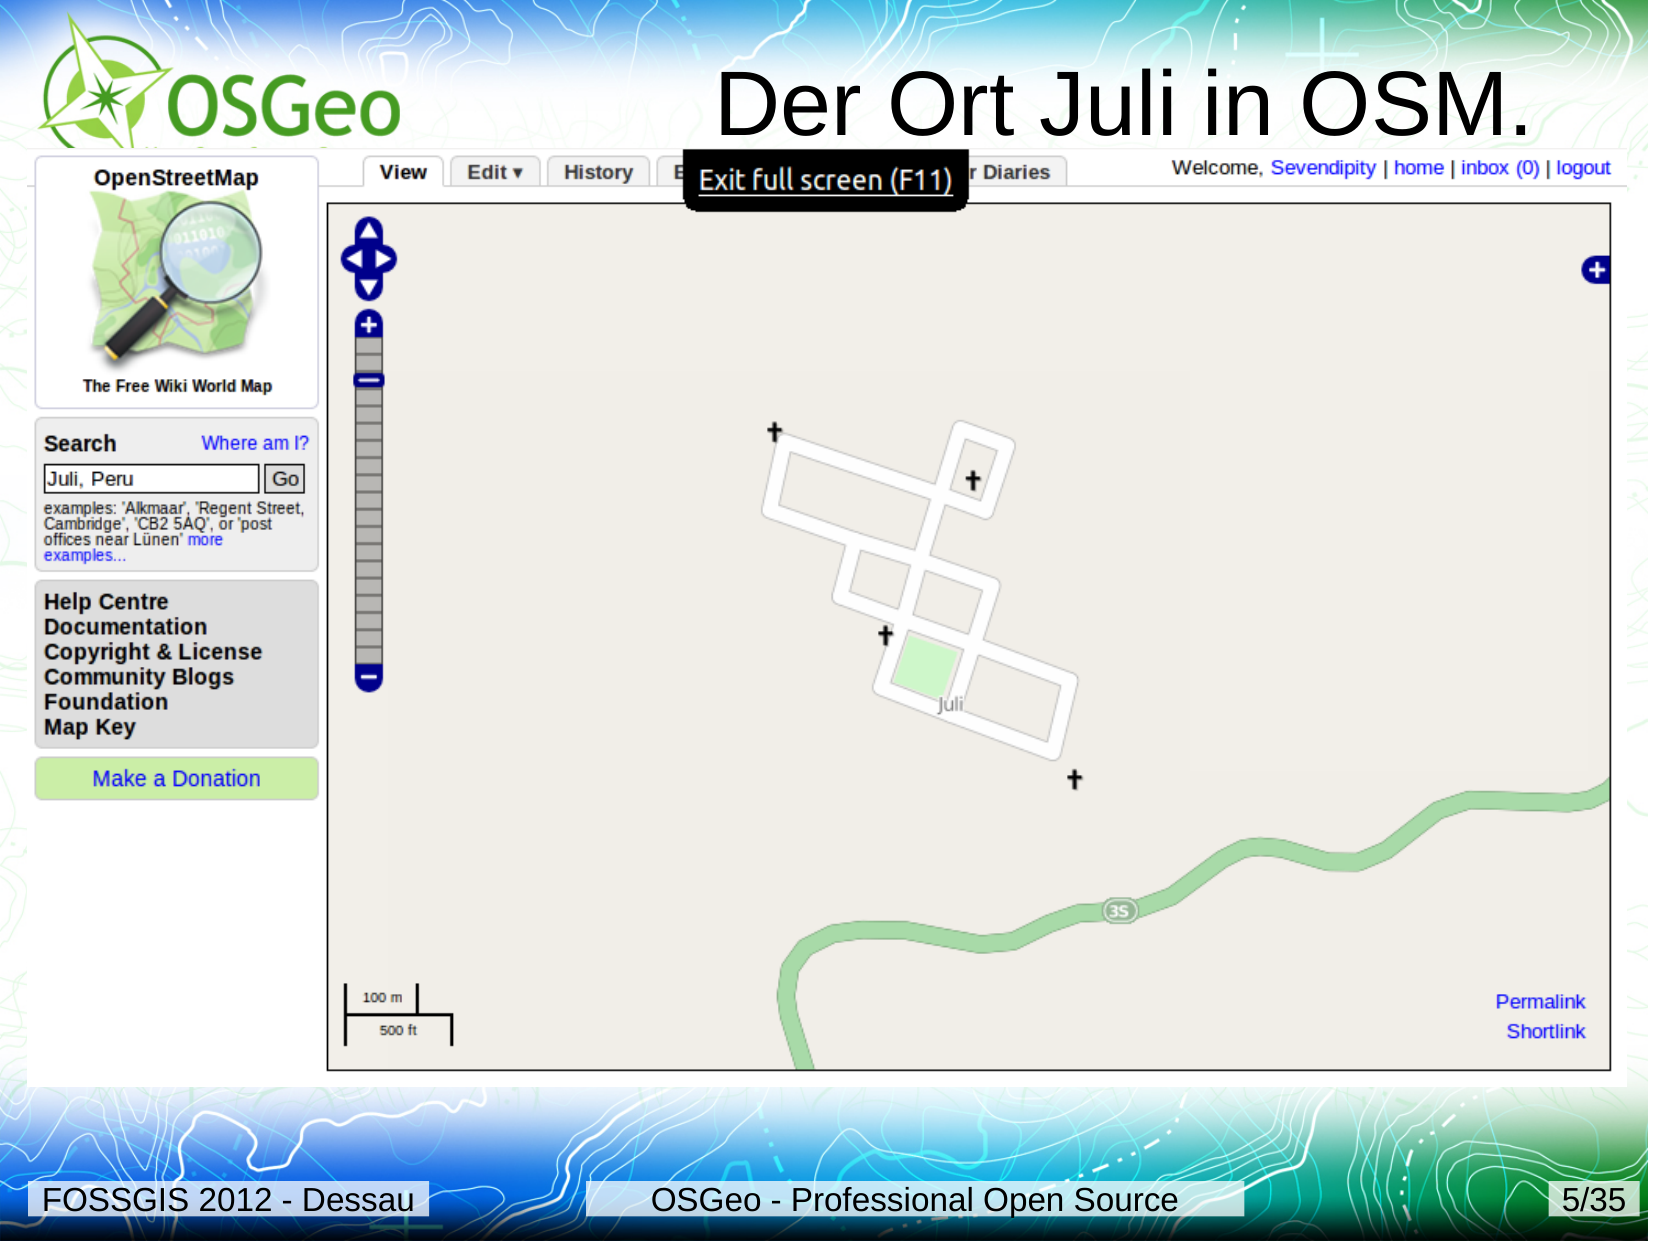

# Der Ort Juli in OSM.
FOSSGIS 2012 - Dessau
OSGeo - Professional Open Source
5